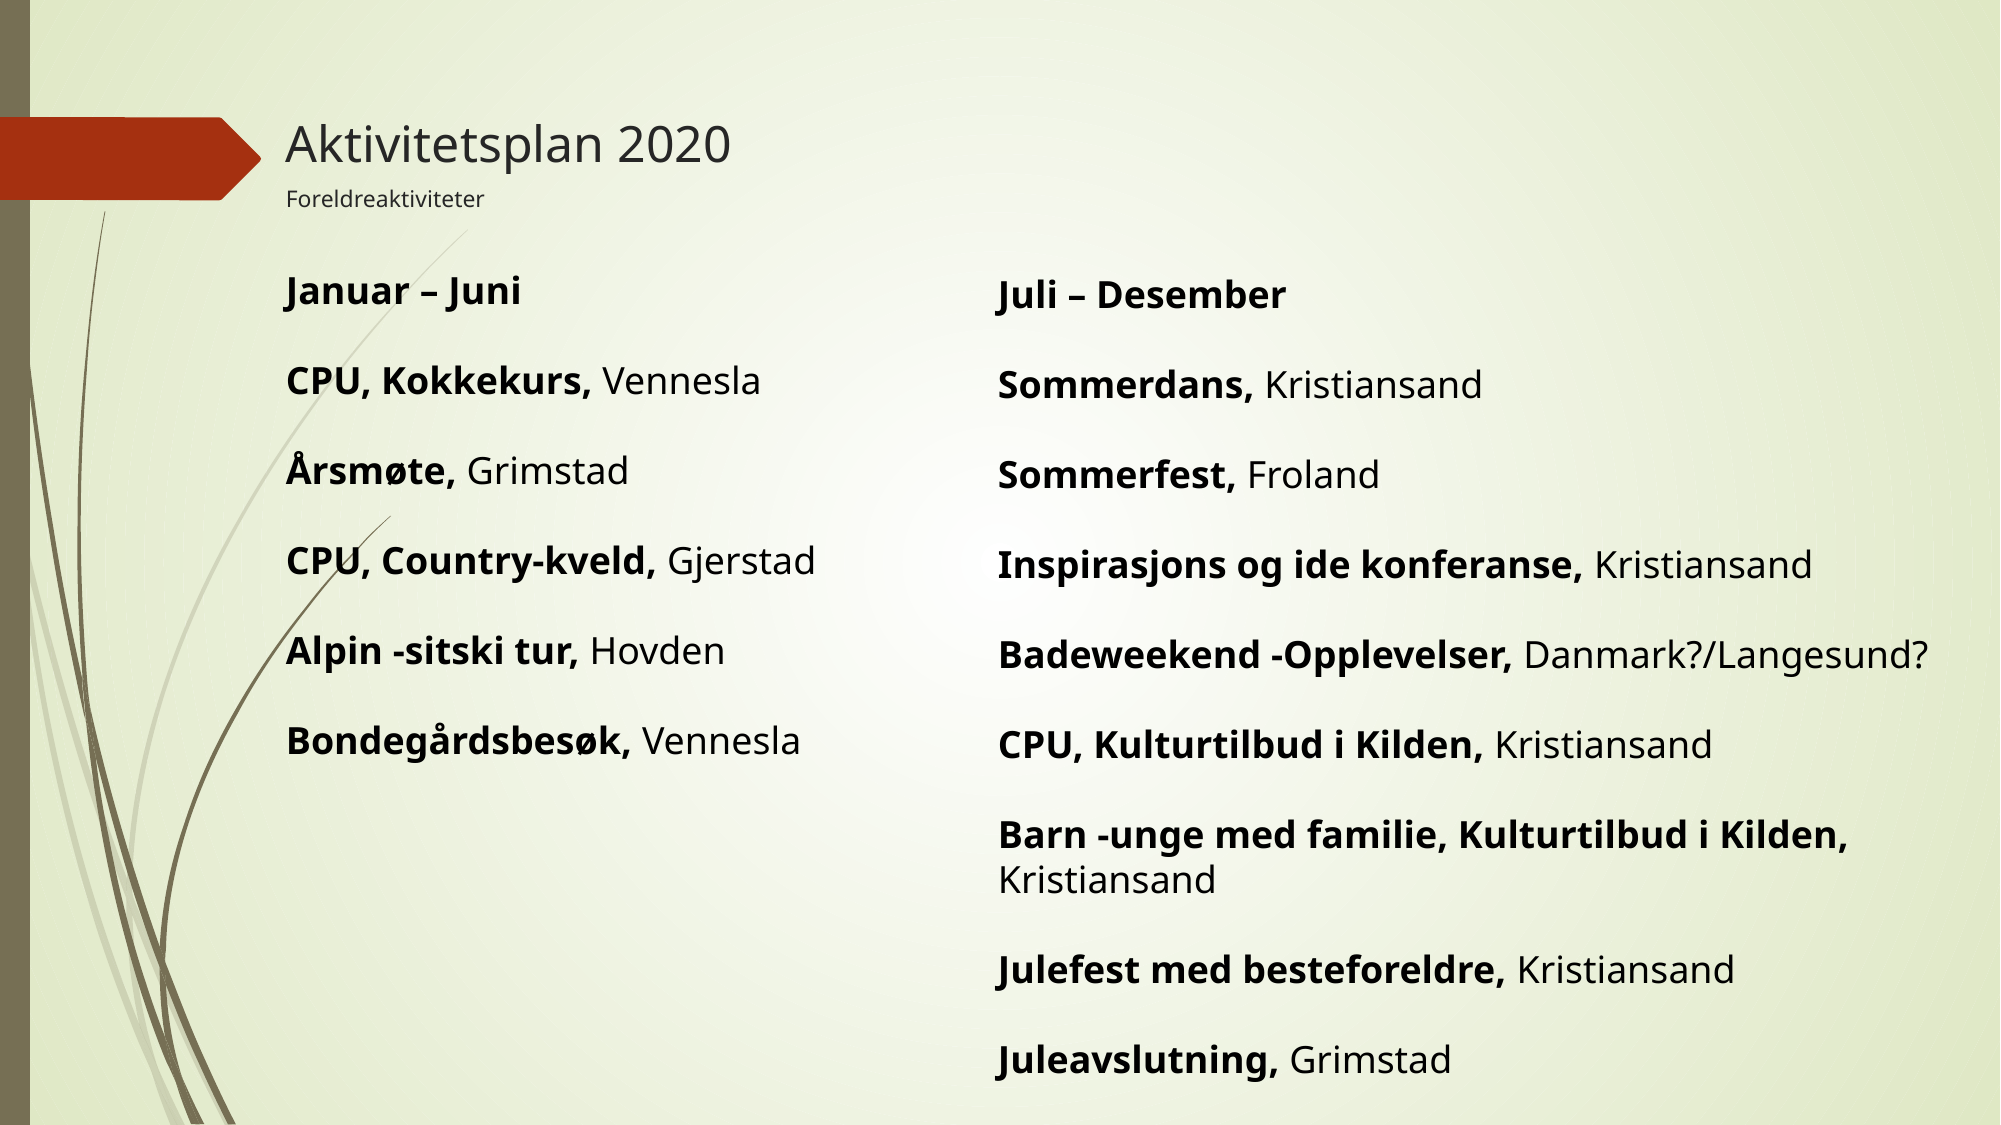

Aktivitetsplan 2020
# Foreldreaktiviteter
Januar – Juni
 
CPU, Kokkekurs, Vennesla
 
Årsmøte, Grimstad
 
CPU, Country-kveld, Gjerstad
Alpin -sitski tur, Hovden
  
Bondegårdsbesøk, Vennesla
Juli – Desember
 
Sommerdans, Kristiansand
 
Sommerfest, Froland
 
Inspirasjons og ide konferanse, Kristiansand
 
Badeweekend -Opplevelser, Danmark?/Langesund?
 
CPU, Kulturtilbud i Kilden, Kristiansand
 
Barn -unge med familie, Kulturtilbud i Kilden, Kristiansand
 
Julefest med besteforeldre, Kristiansand
 
Juleavslutning, Grimstad